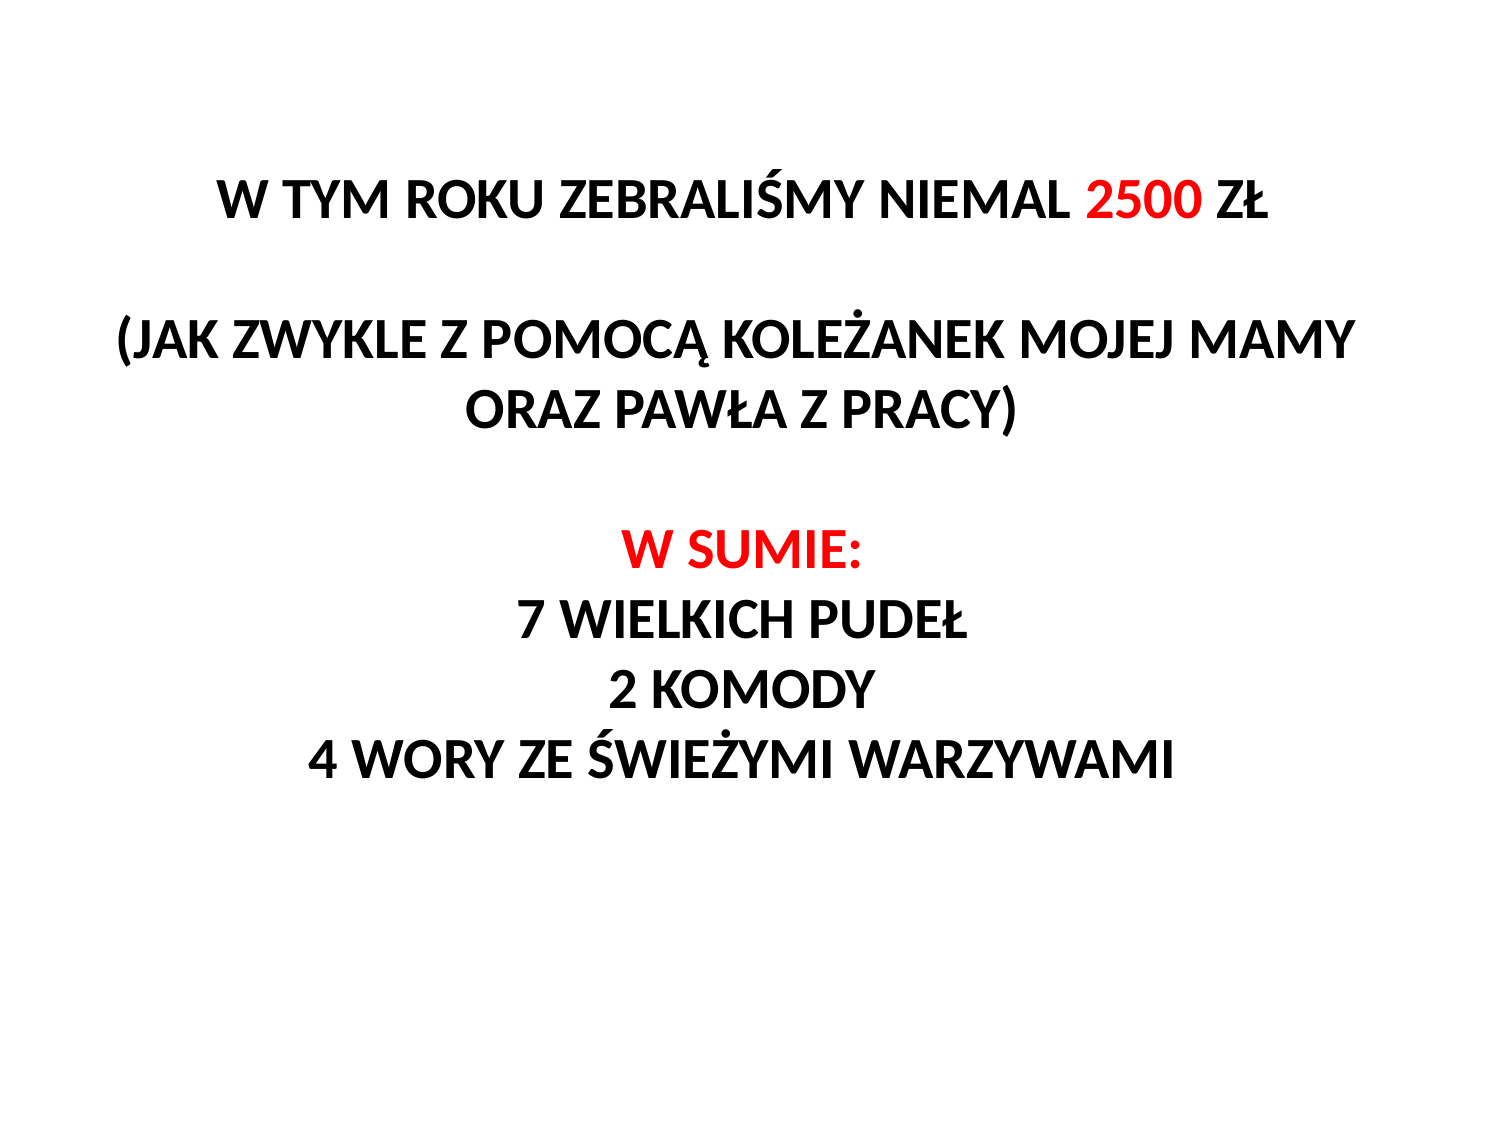

W TYM ROKU ZEBRALIŚMY NIEMAL 2500 ZŁ
(JAK ZWYKLE Z POMOCĄ KOLEŻANEK MOJEJ MAMY
ORAZ PAWŁA Z PRACY)
W SUMIE:
7 WIELKICH PUDEŁ
2 KOMODY
4 WORY ZE ŚWIEŻYMI WARZYWAMI